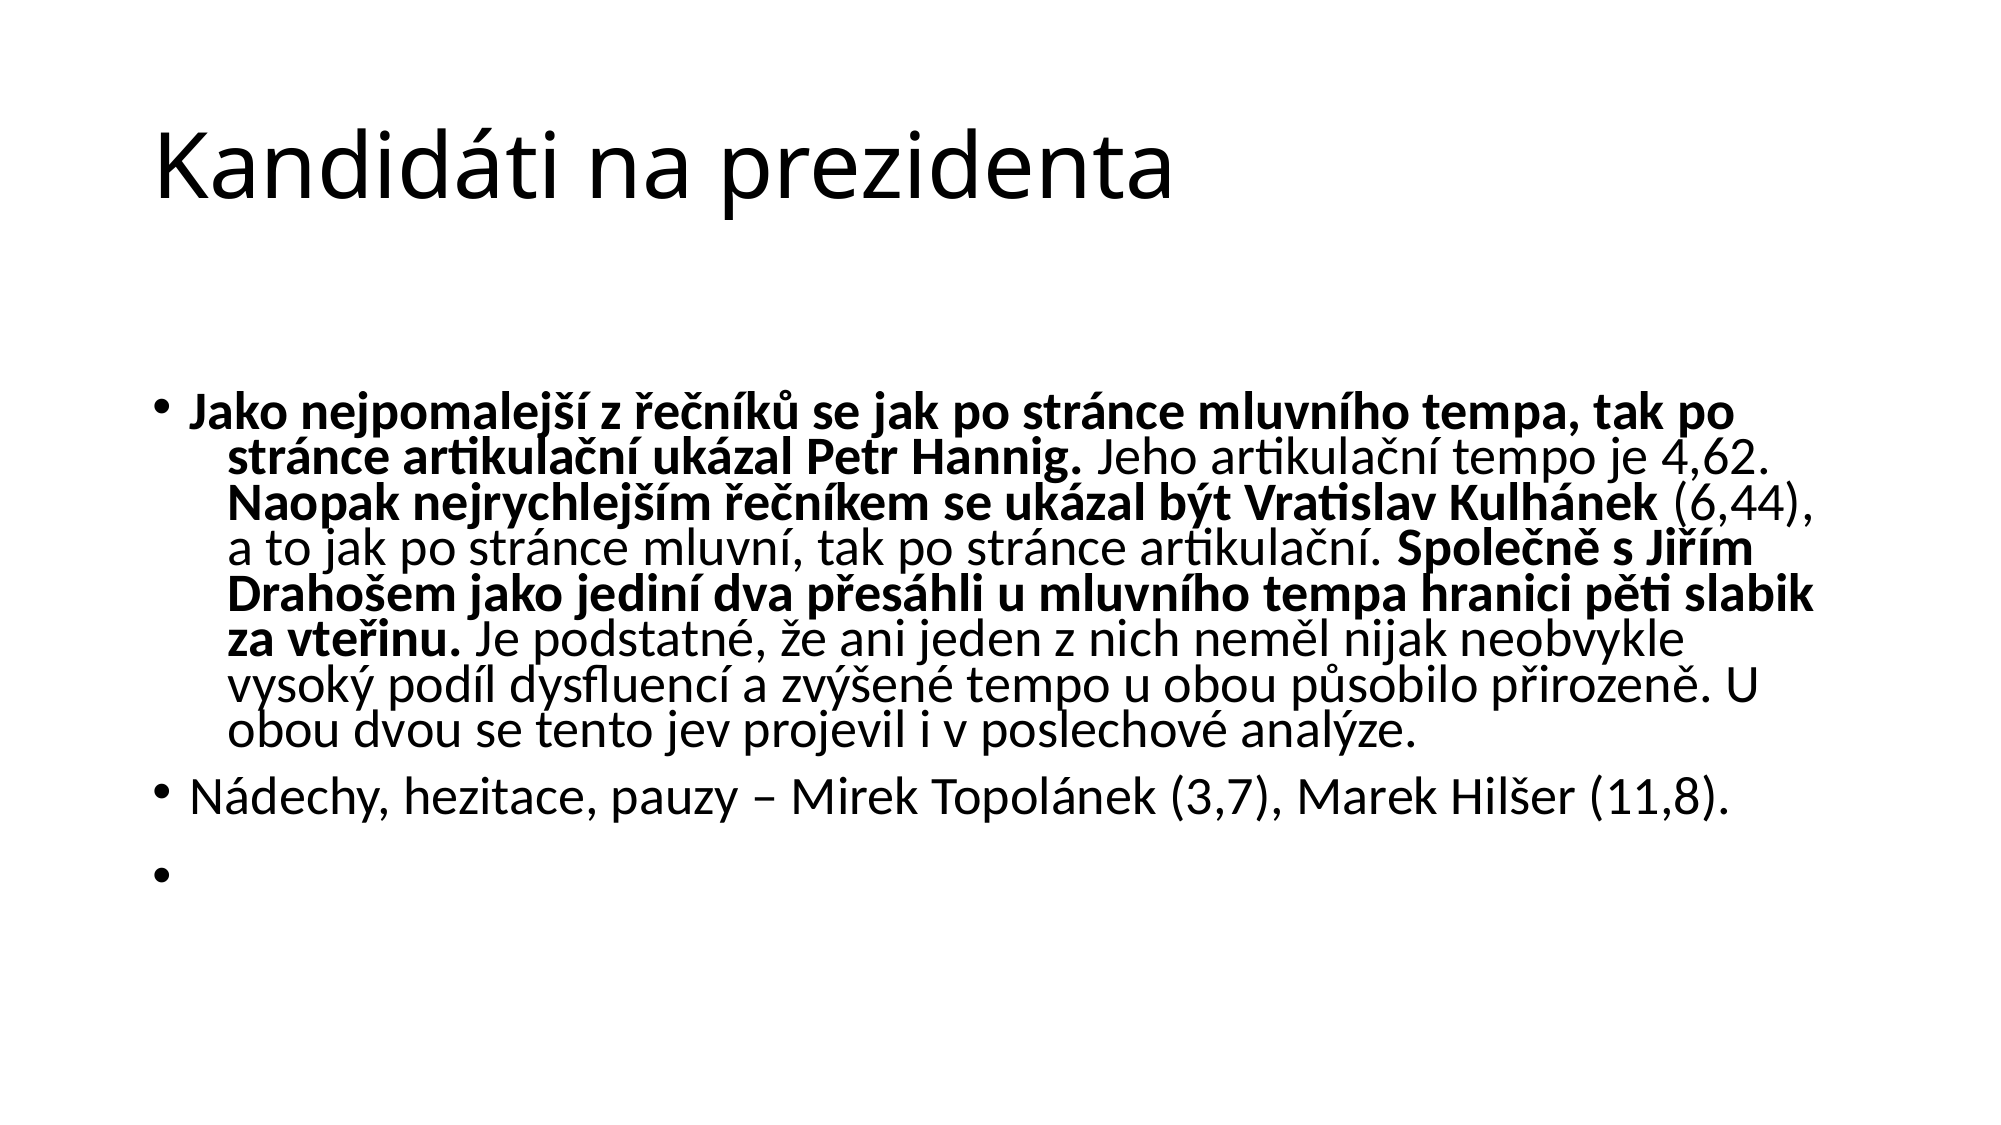

# Kandidáti na prezidenta
Jako nejpomalejší z řečníků se jak po stránce mluvního tempa, tak po stránce artikulační ukázal Petr Hannig. Jeho artikulační tempo je 4,62. Naopak nejrychlejším řečníkem se ukázal být Vratislav Kulhánek (6,44), a to jak po stránce mluvní, tak po stránce artikulační. Společně s Jiřím Drahošem jako jediní dva přesáhli u mluvního tempa hranici pěti slabik za vteřinu. Je podstatné, že ani jeden z nich neměl nijak neobvykle vysoký podíl dysfluencí a zvýšené tempo u obou působilo přirozeně. U obou dvou se tento jev projevil i v poslechové analýze.
Nádechy, hezitace, pauzy – Mirek Topolánek (3,7), Marek Hilšer (11,8).